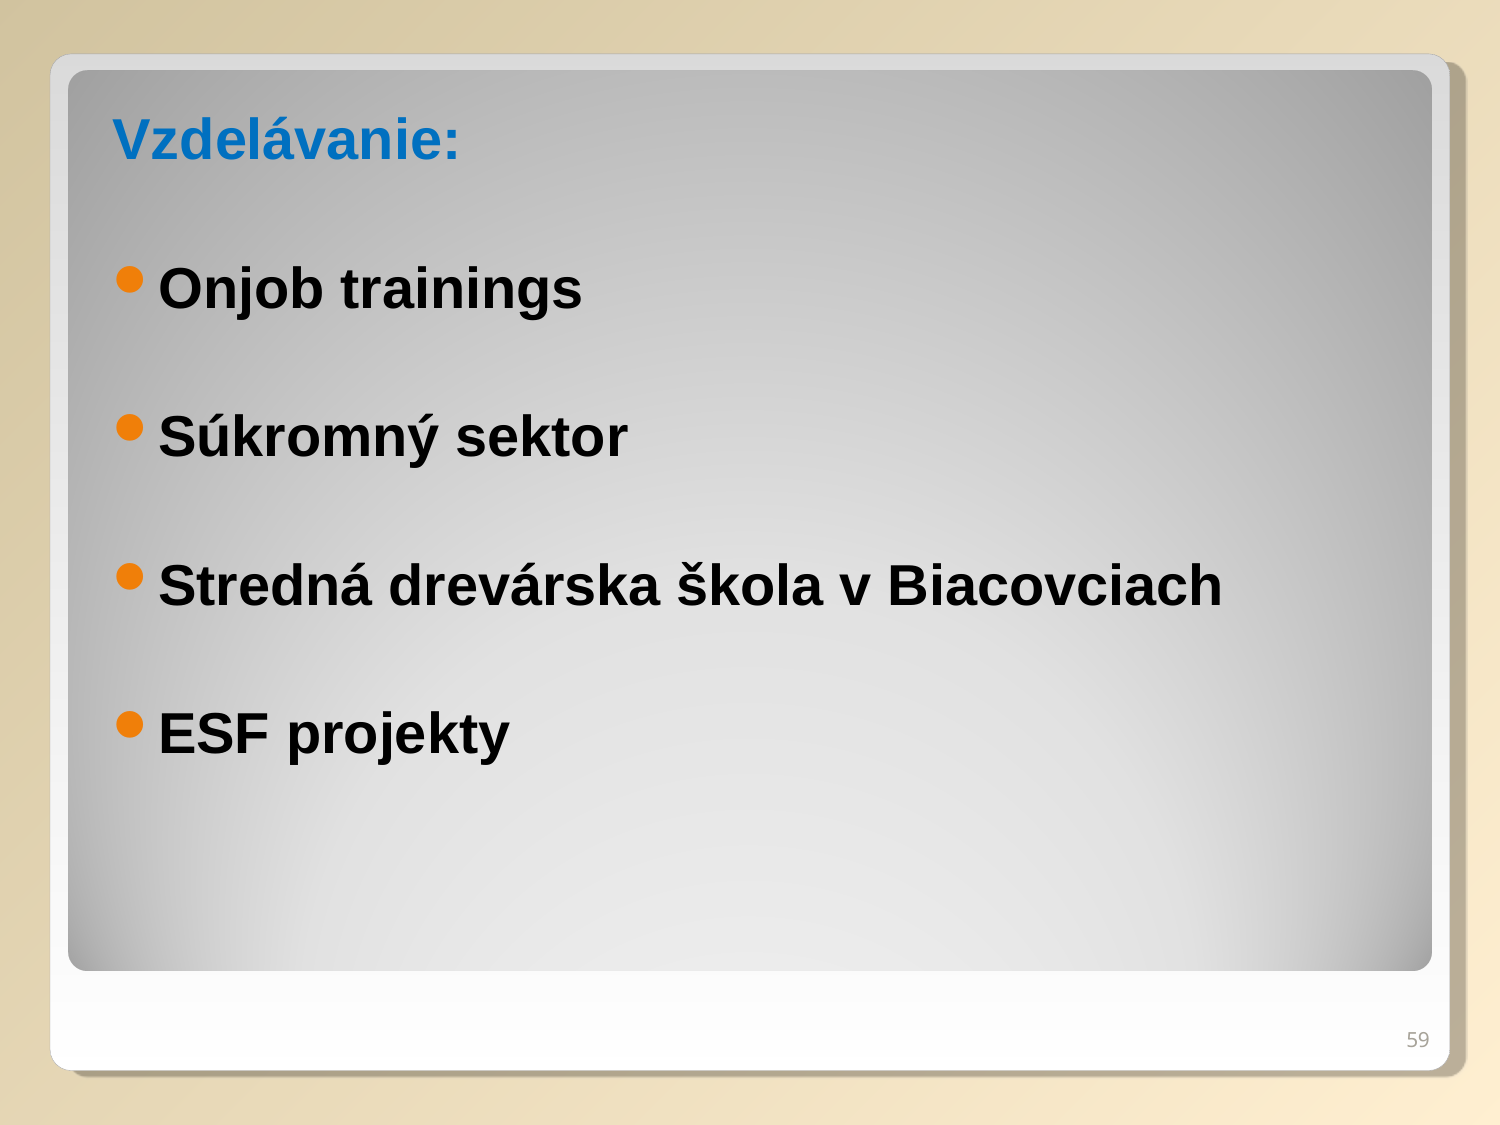

Vzdelávanie:
Onjob trainings
Súkromný sektor
Stredná drevárska škola v Biacovciach
ESF projekty
#